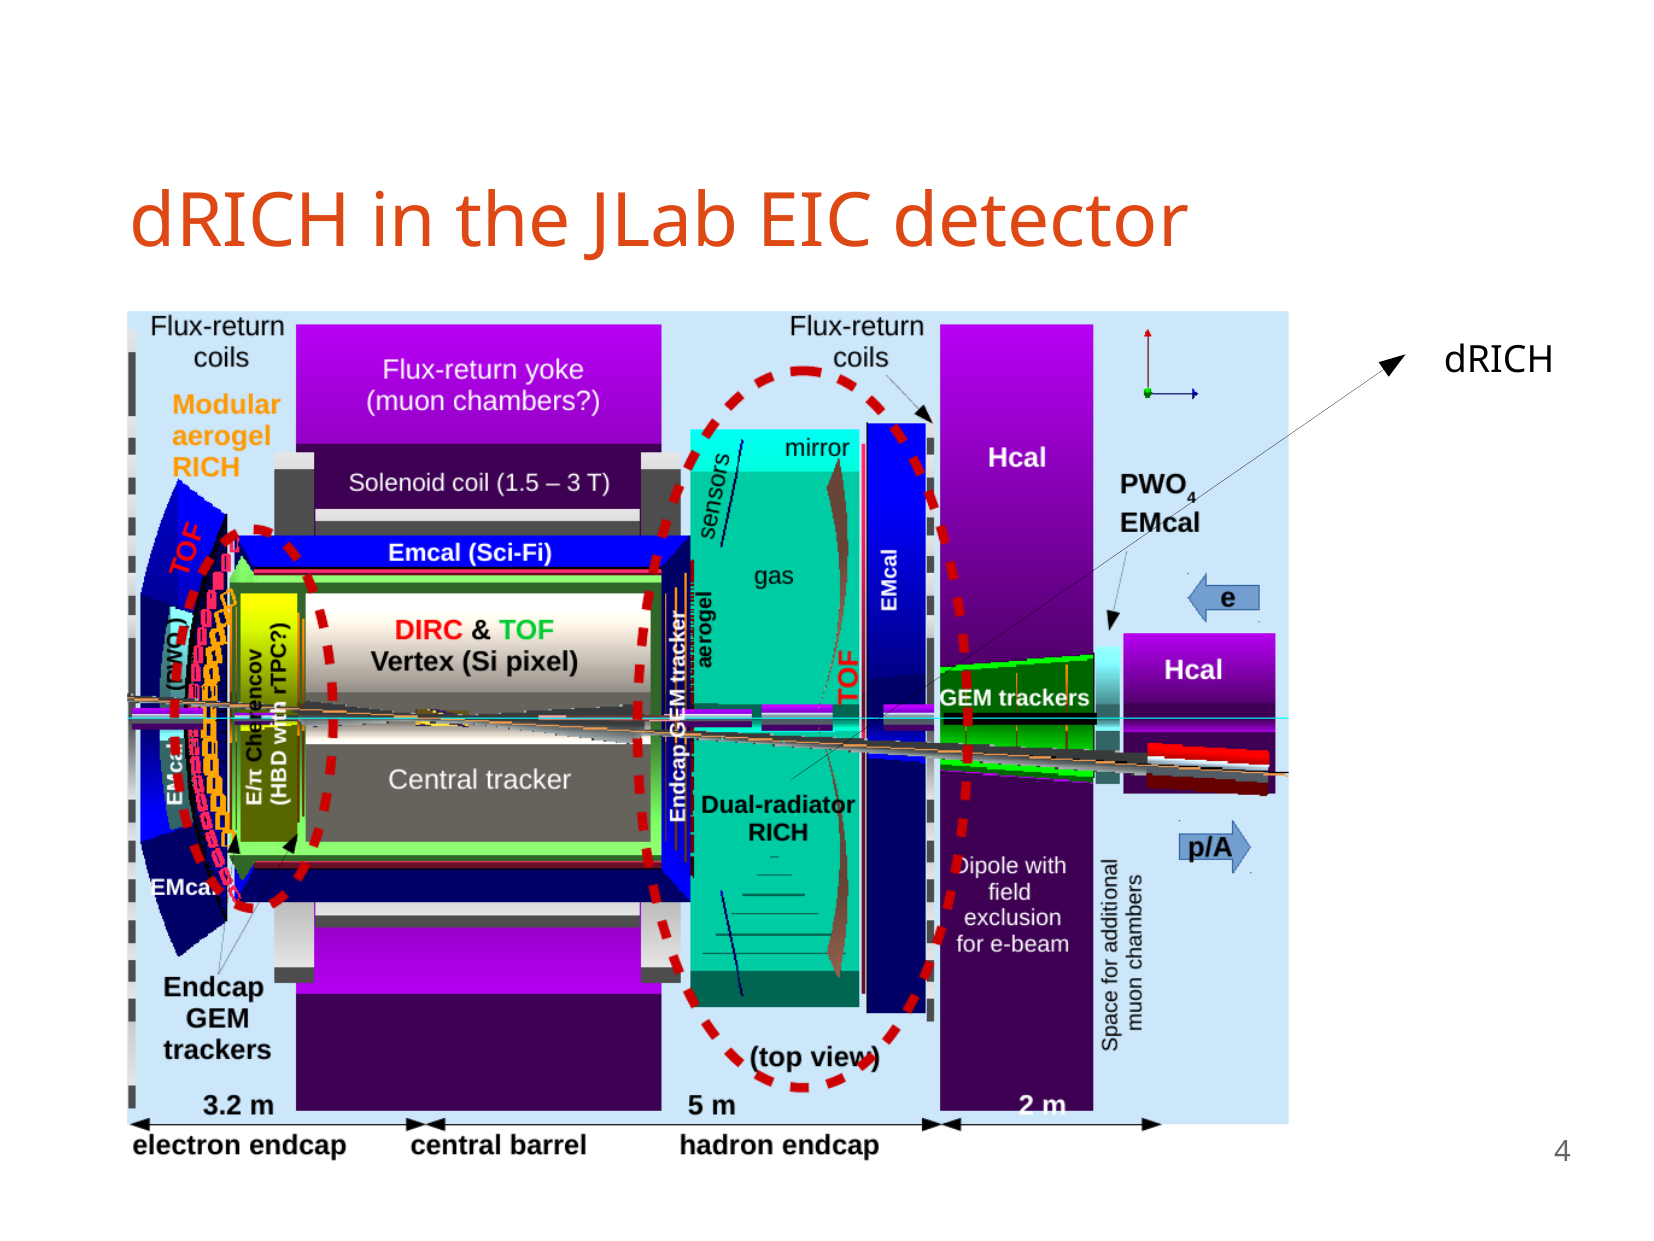

# dRICH in the JLab EIC detector
dRICH
4